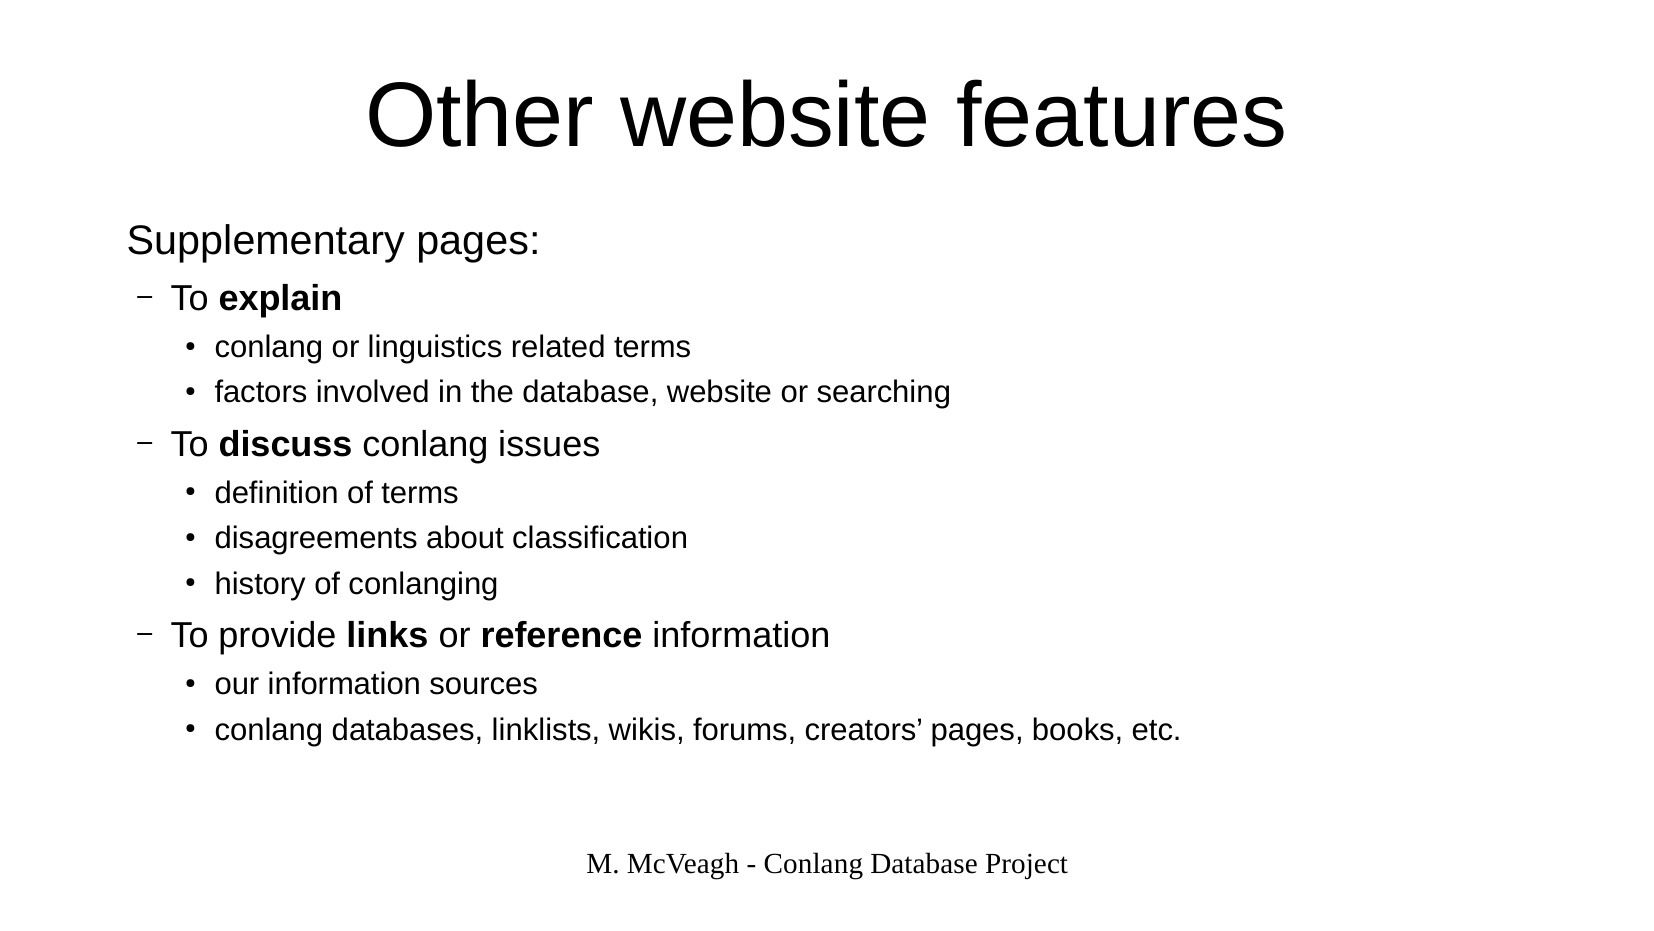

# Other website features
Supplementary pages:
To explain
conlang or linguistics related terms
factors involved in the database, website or searching
To discuss conlang issues
definition of terms
disagreements about classification
history of conlanging
To provide links or reference information
our information sources
conlang databases, linklists, wikis, forums, creators’ pages, books, etc.
M. McVeagh - Conlang Database Project